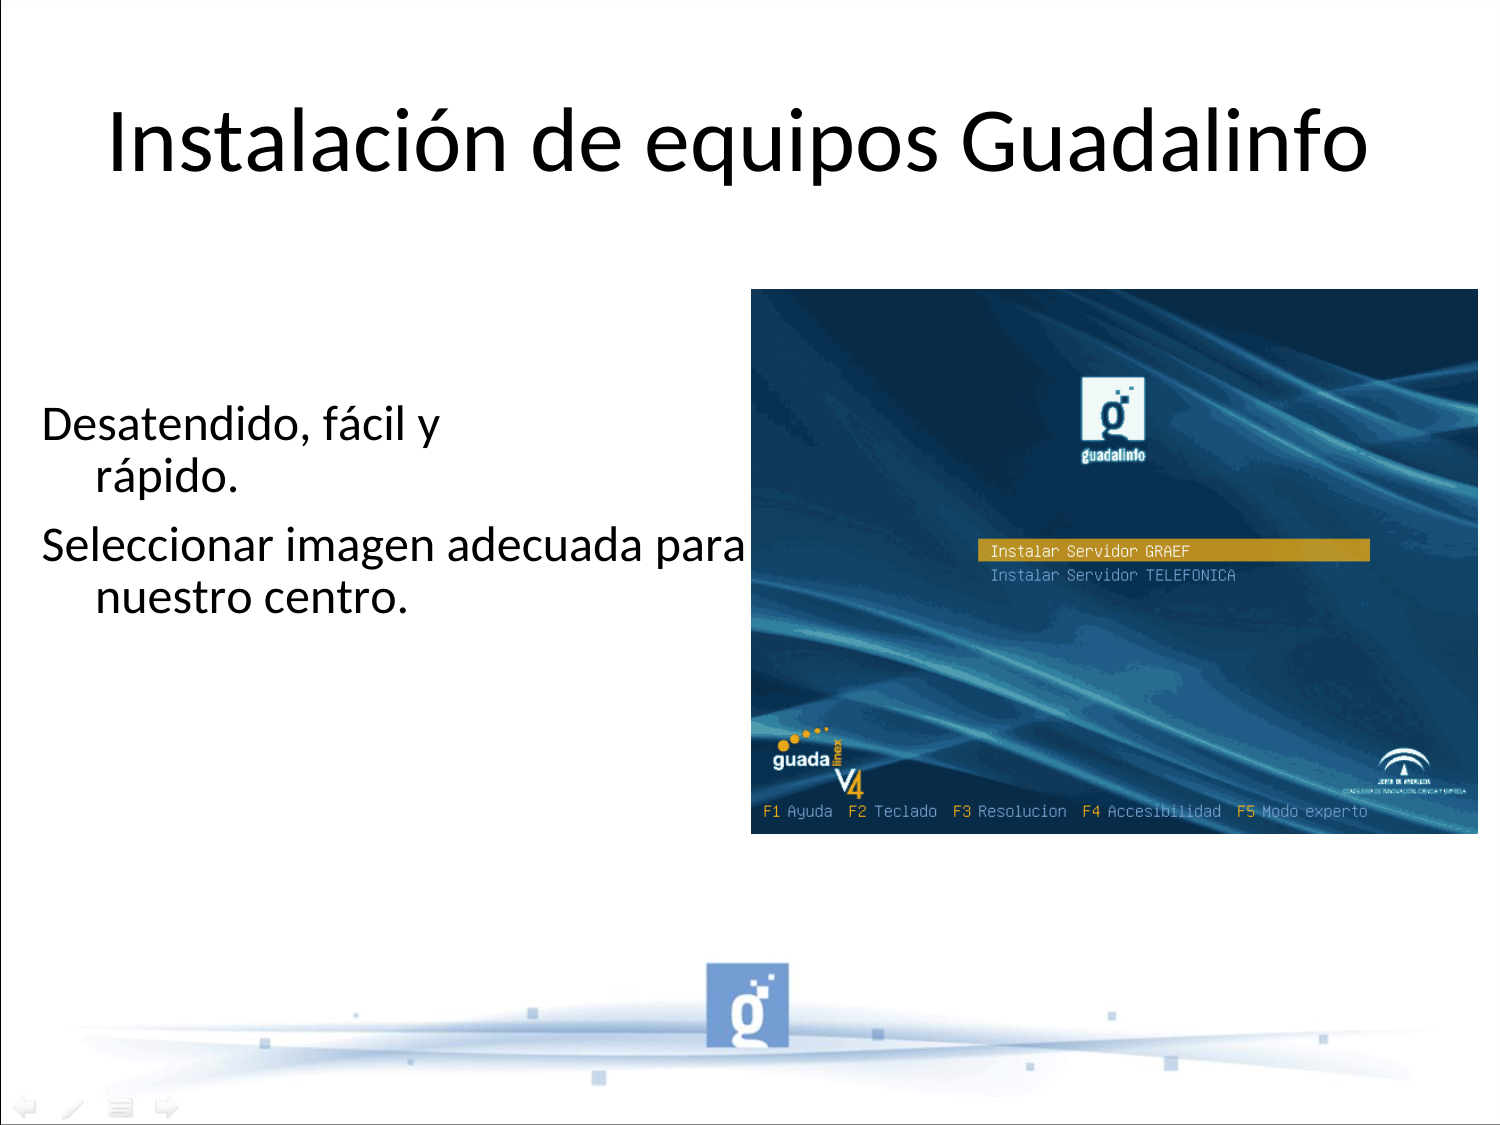

# Instalación de equipos Guadalinfo
Desatendido, fácil y
rápido.
Seleccionar imagen adecuada para nuestro centro.